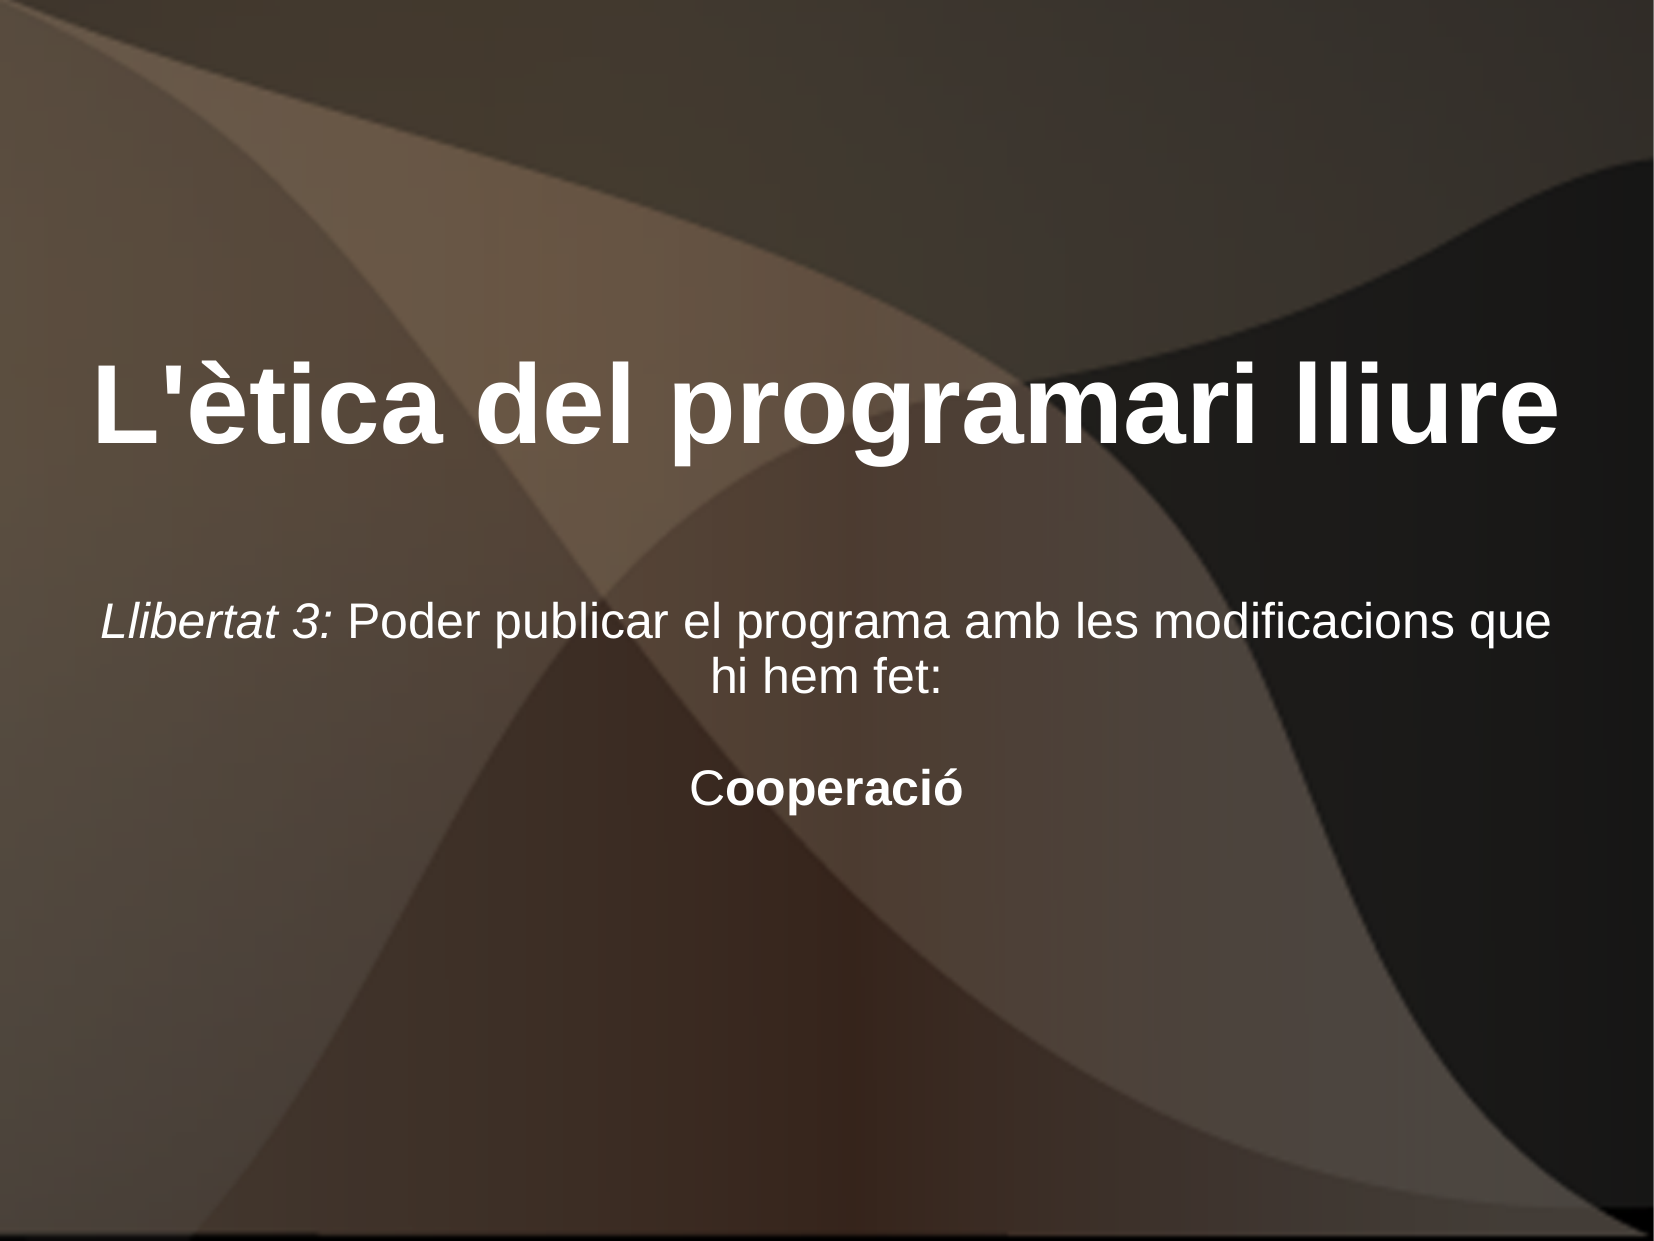

# L'ètica del programari lliure
Llibertat 3: Poder publicar el programa amb les modificacions que hi hem fet:
Cooperació